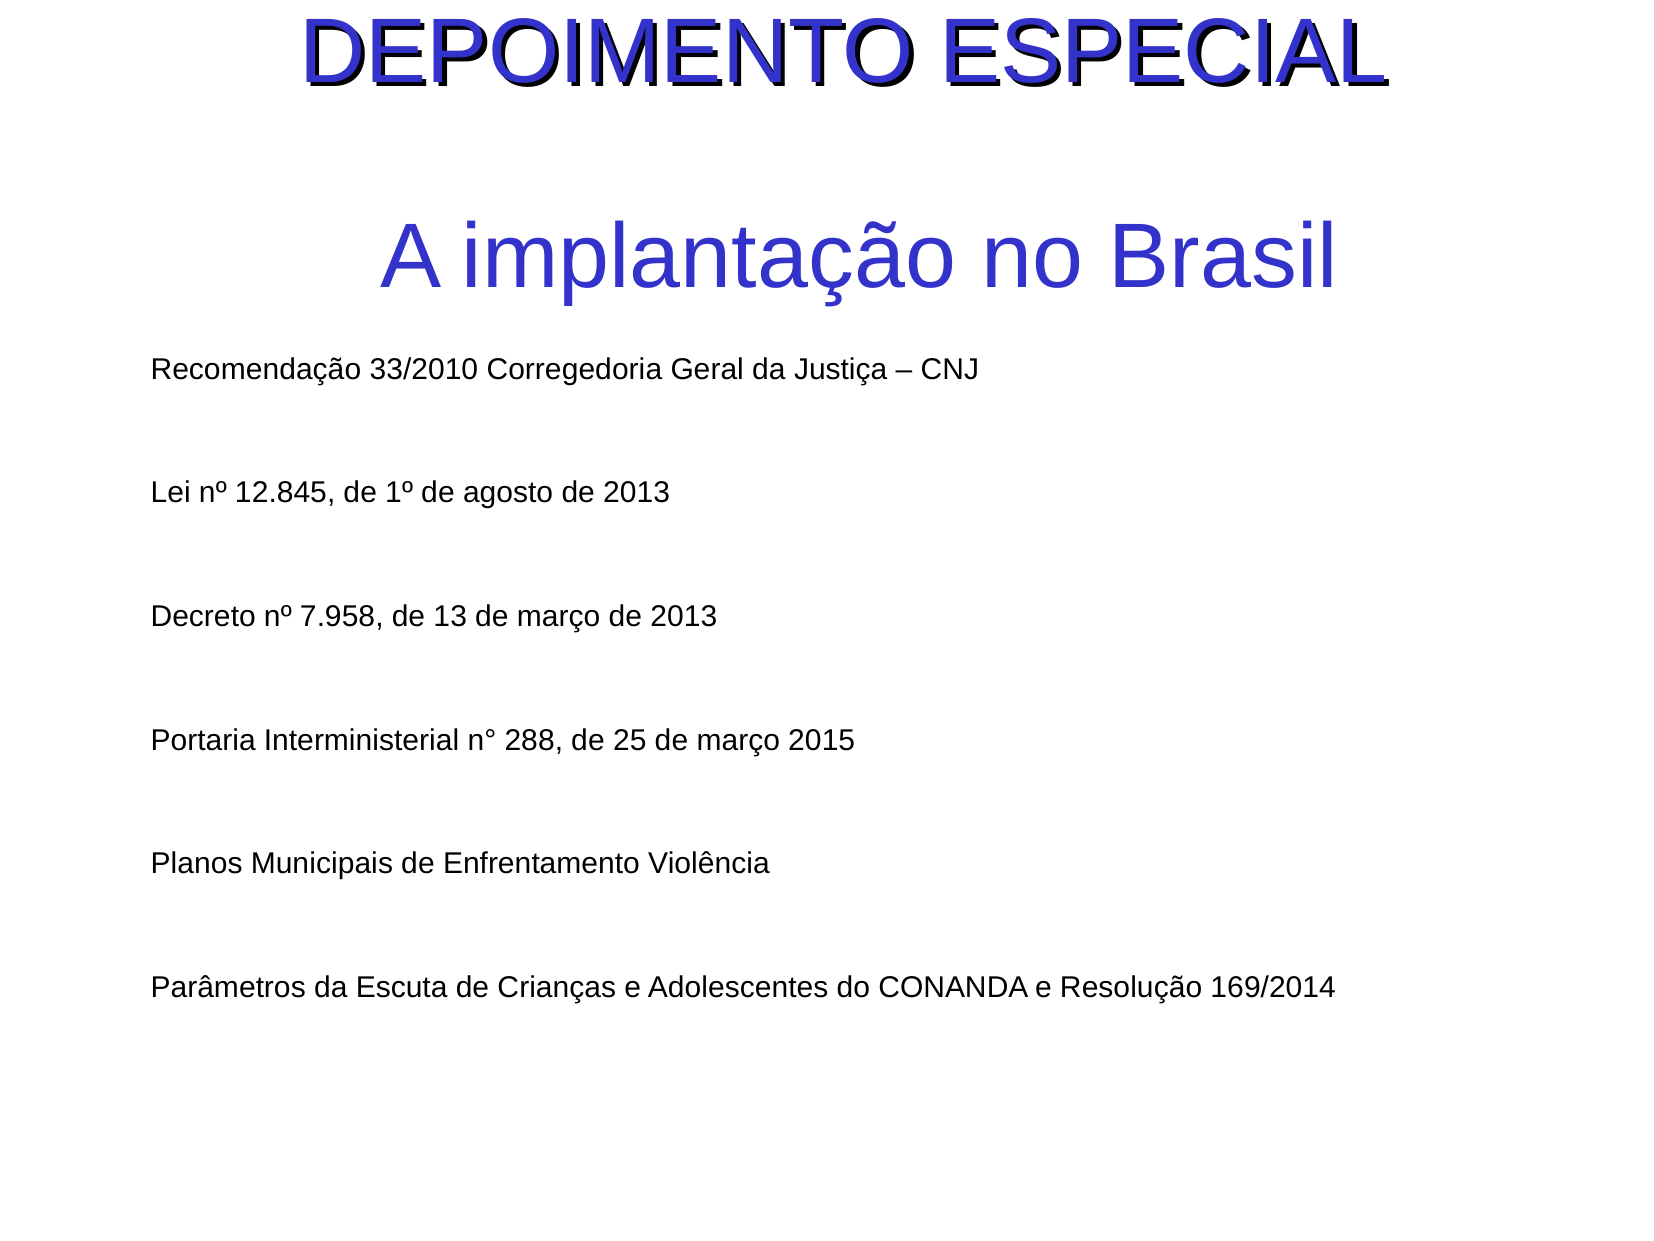

# DEPOIMENTO ESPECIAL A implantação no Brasil
Recomendação 33/2010 Corregedoria Geral da Justiça – CNJ
Lei nº 12.845, de 1º de agosto de 2013
Decreto nº 7.958, de 13 de março de 2013
Portaria Interministerial n° 288, de 25 de março 2015
Planos Municipais de Enfrentamento Violência
Parâmetros da Escuta de Crianças e Adolescentes do CONANDA e Resolução 169/2014